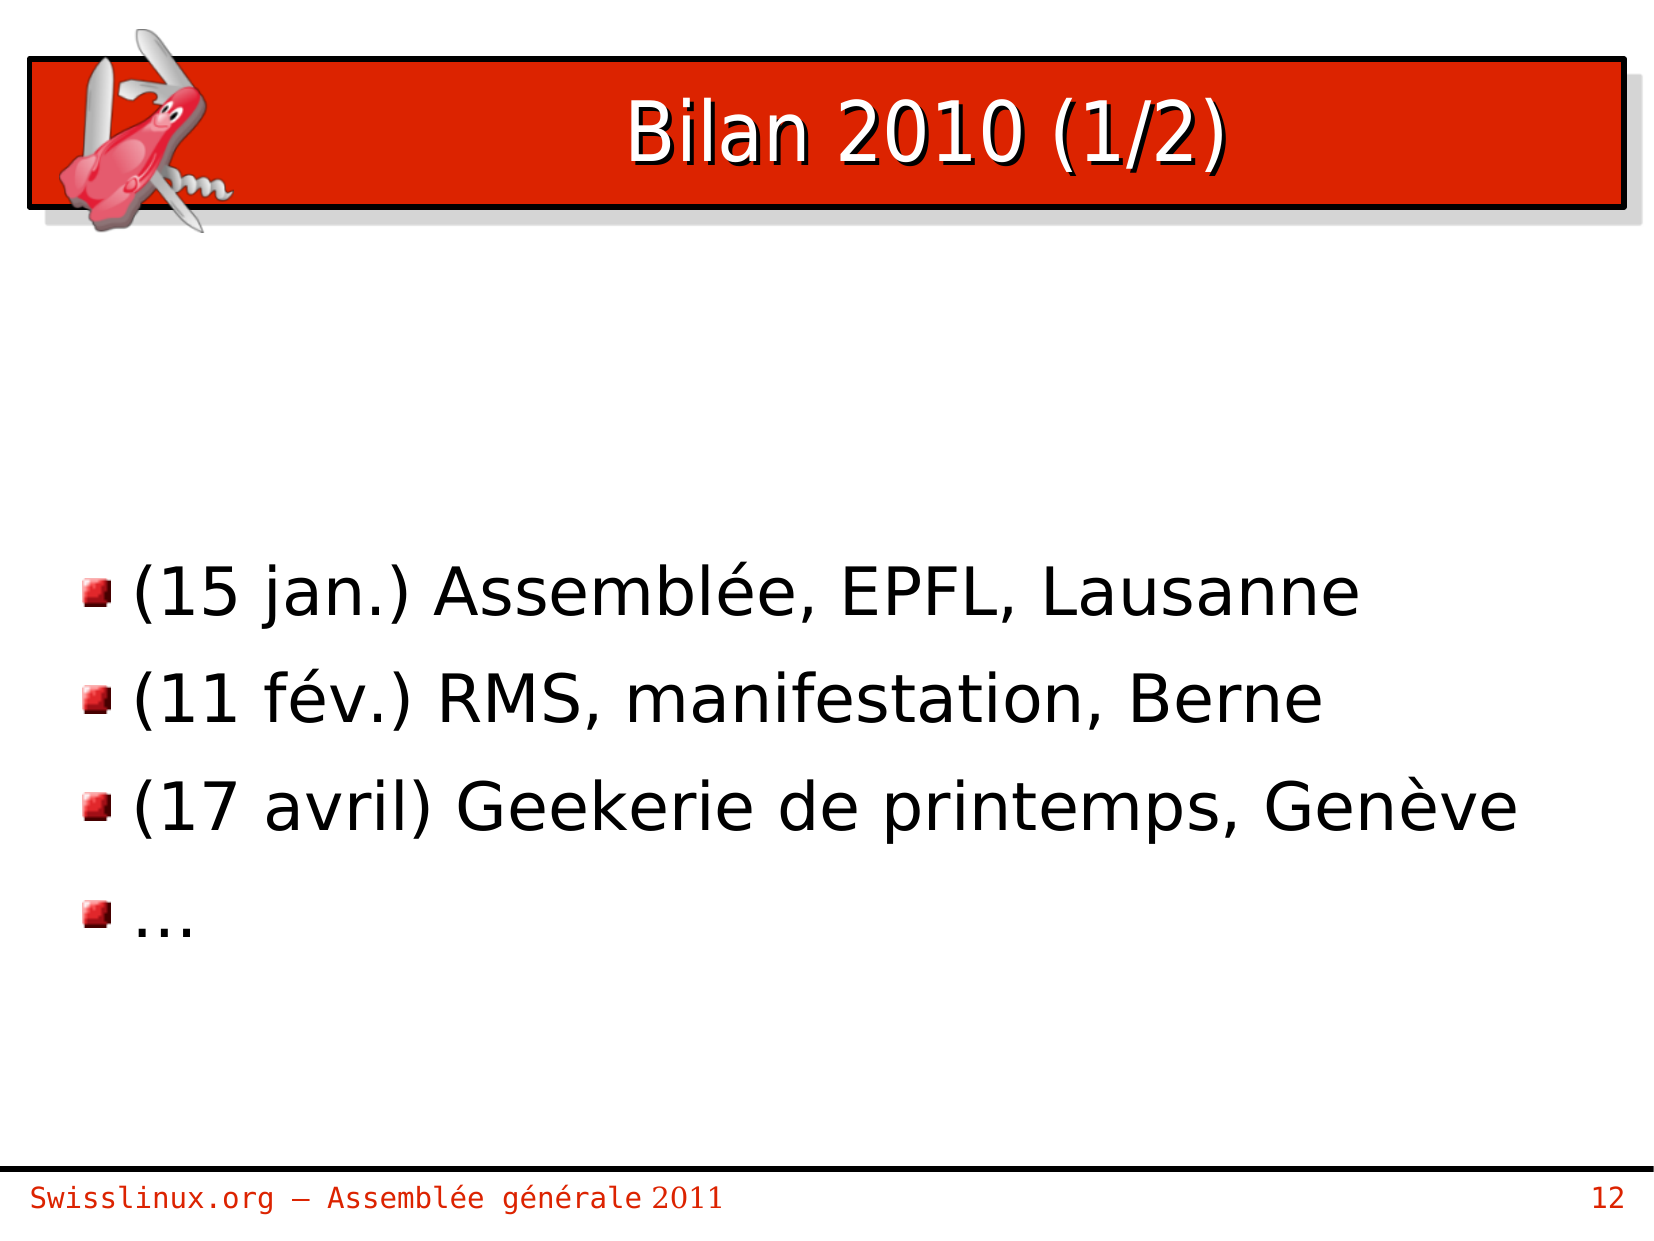

# Bilan 2010 (1/2)
 (15 jan.) Assemblée, EPFL, Lausanne
 (11 fév.) RMS, manifestation, Berne
 (17 avril) Geekerie de printemps, Genève
 …
26 Janvier 2007
12